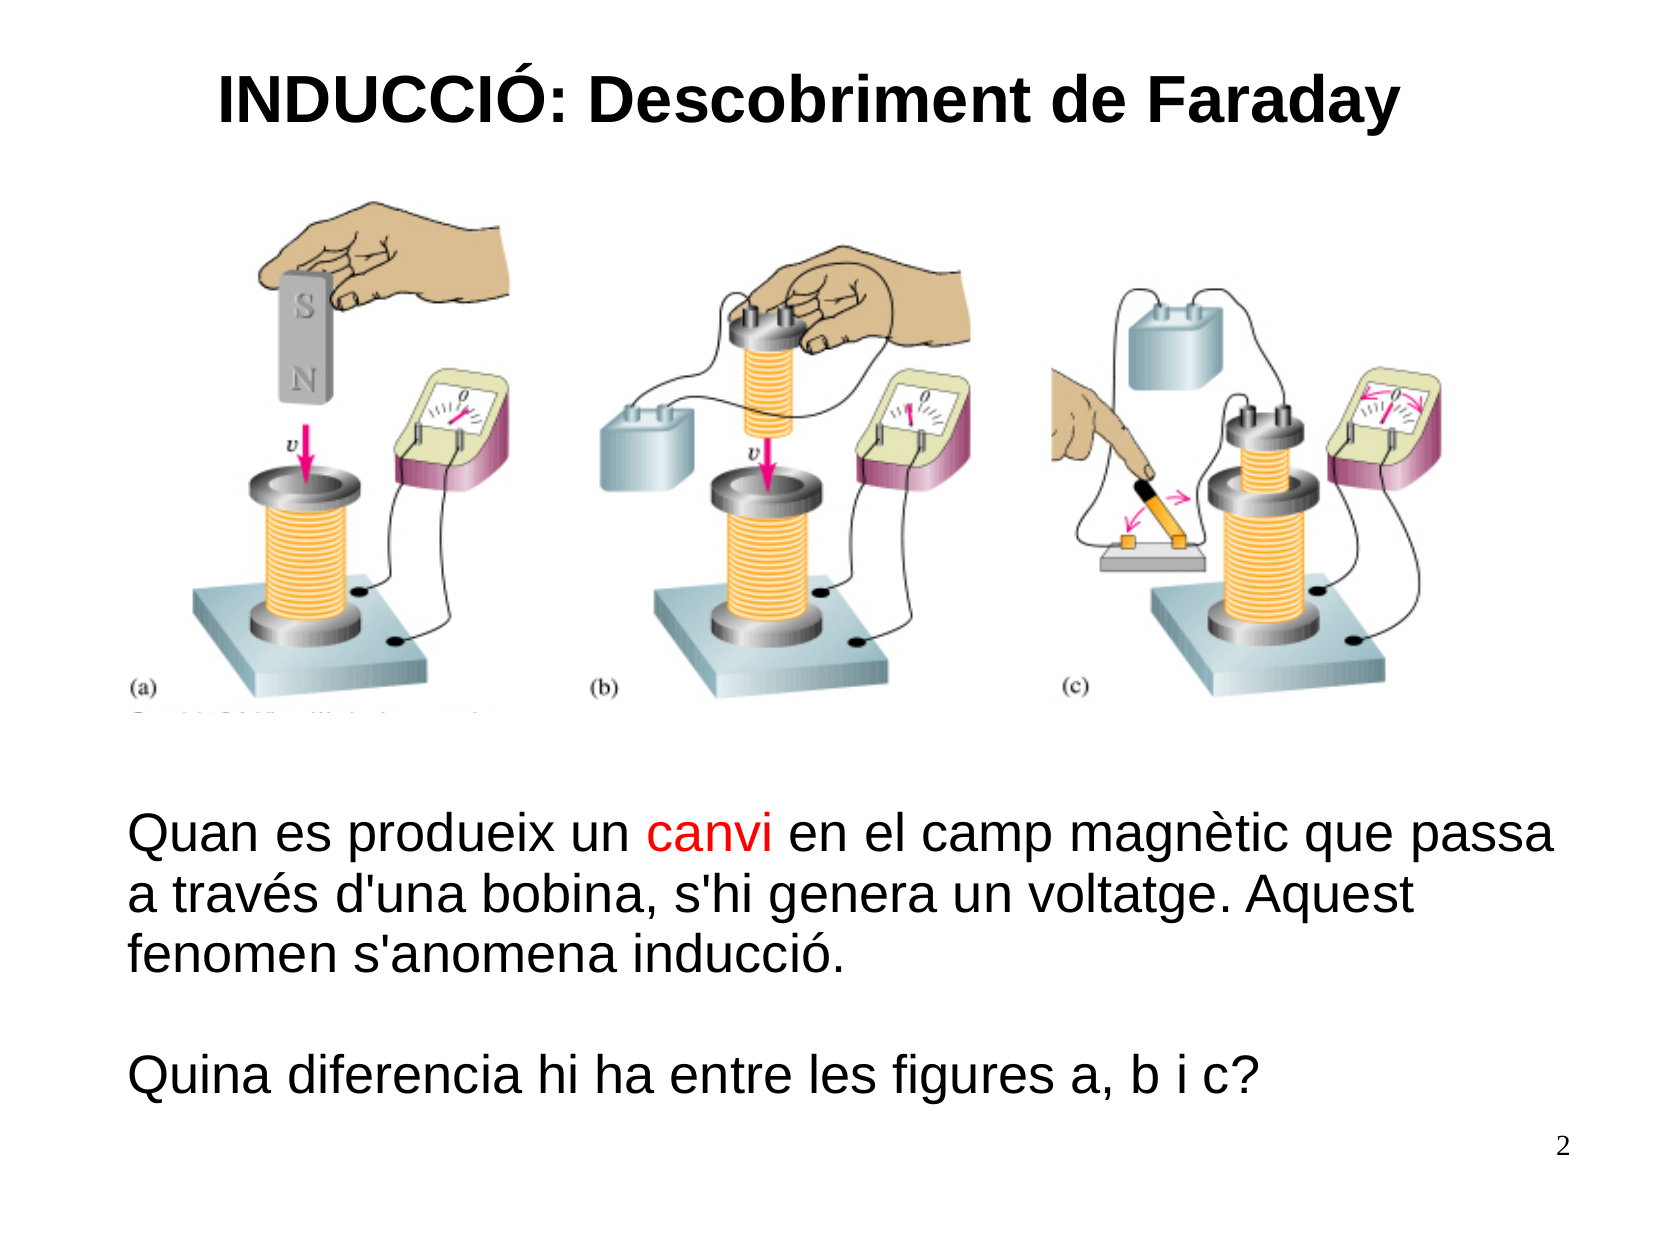

INDUCCIÓ: Descobriment de Faraday
Quan es produeix un canvi en el camp magnètic que passa a través d'una bobina, s'hi genera un voltatge. Aquest fenomen s'anomena inducció.
Quina diferencia hi ha entre les figures a, b i c?
2